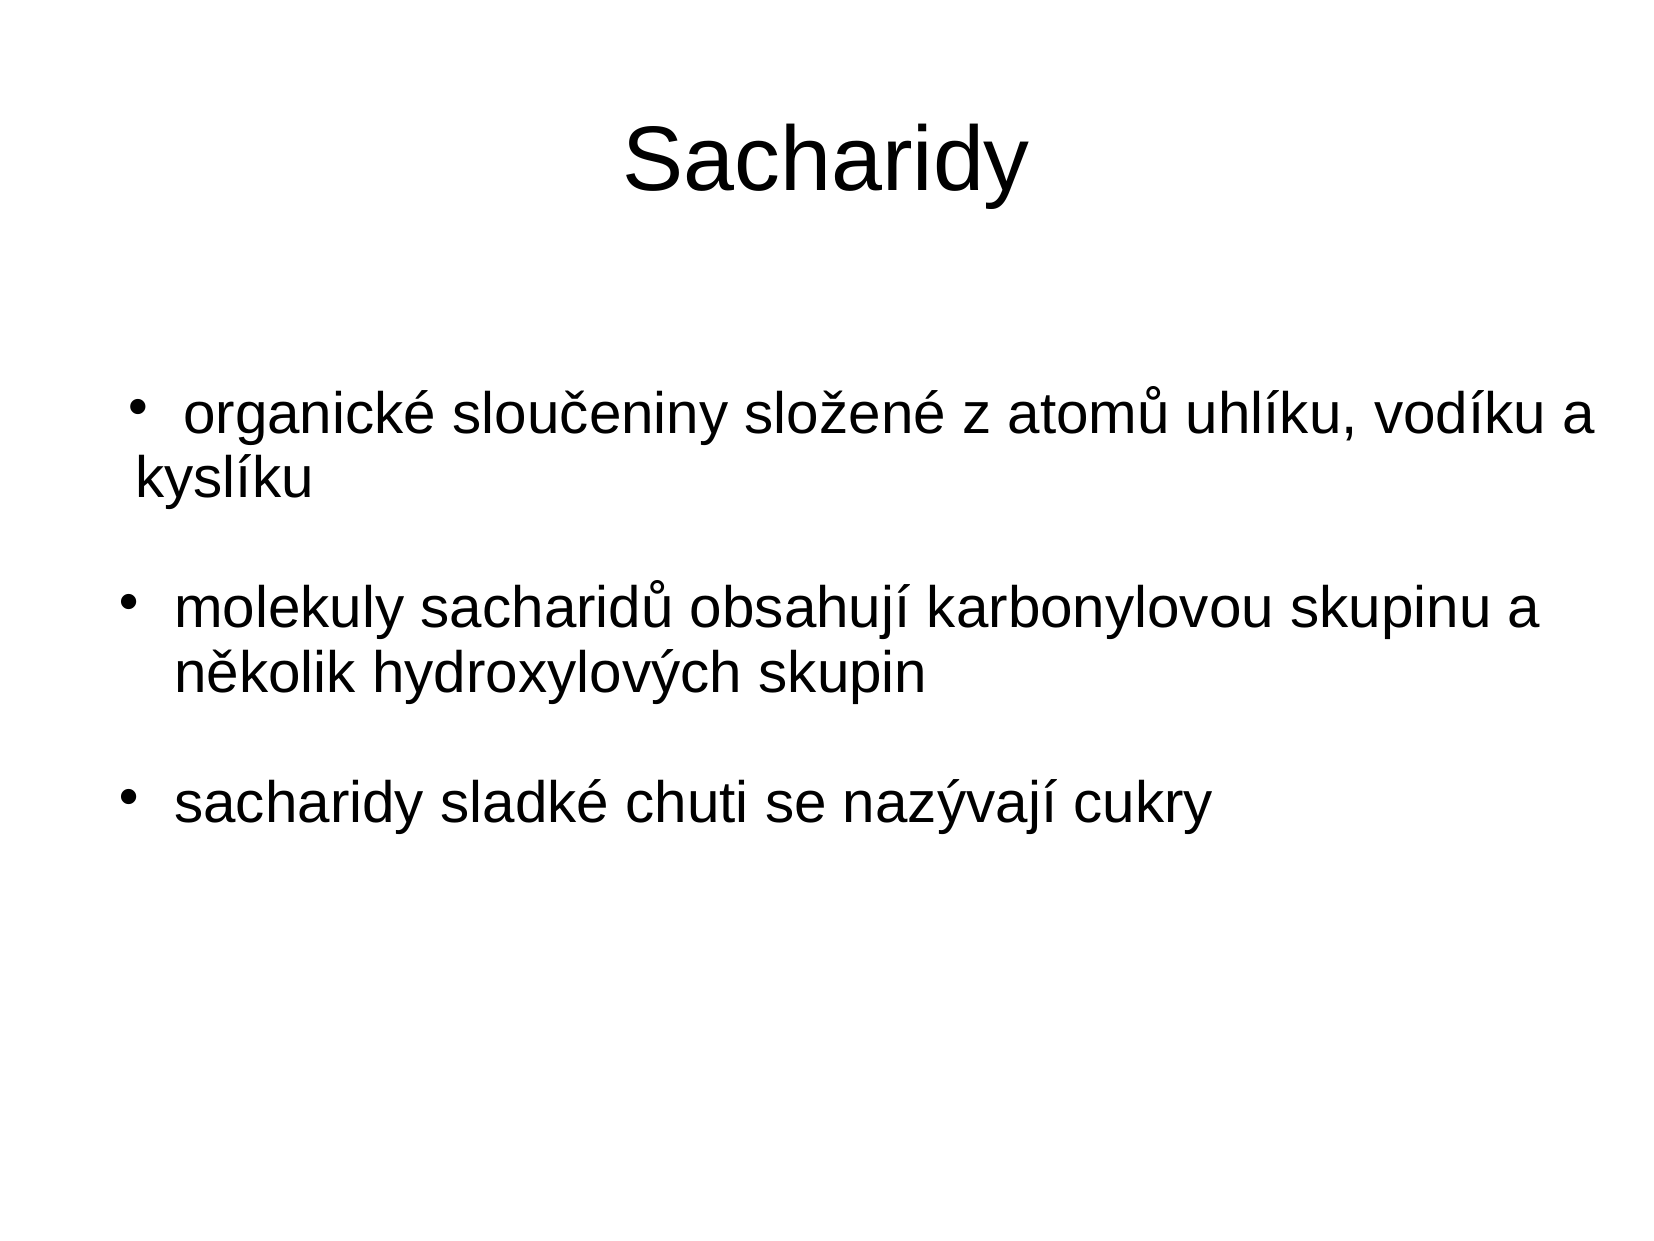

# Sacharidy
organické sloučeniny složené z atomů uhlíku, vodíku a
 kyslíku
molekuly sacharidů obsahují karbonylovou skupinu a několik hydroxylových skupin
sacharidy sladké chuti se nazývají cukry